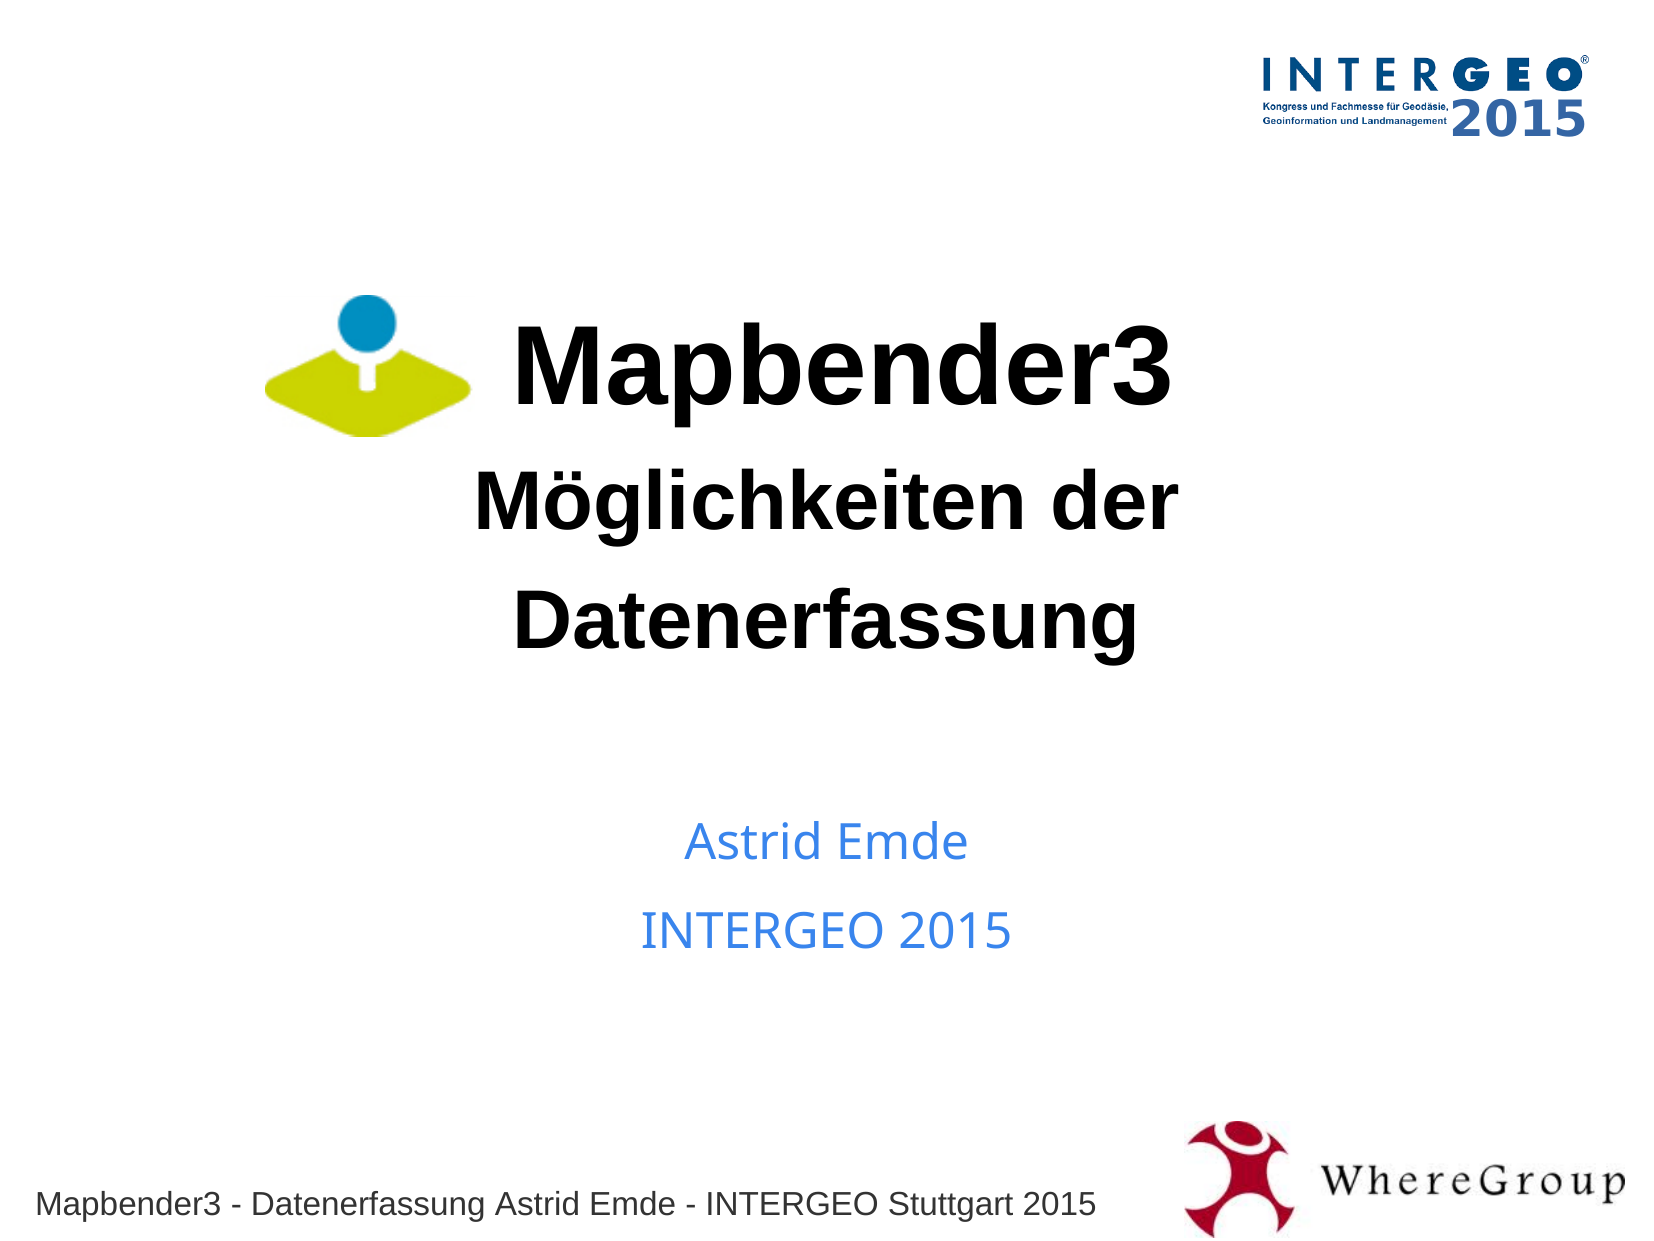

Mapbender3
 Möglichkeiten der
Datenerfassung
Astrid Emde
INTERGEO 2015